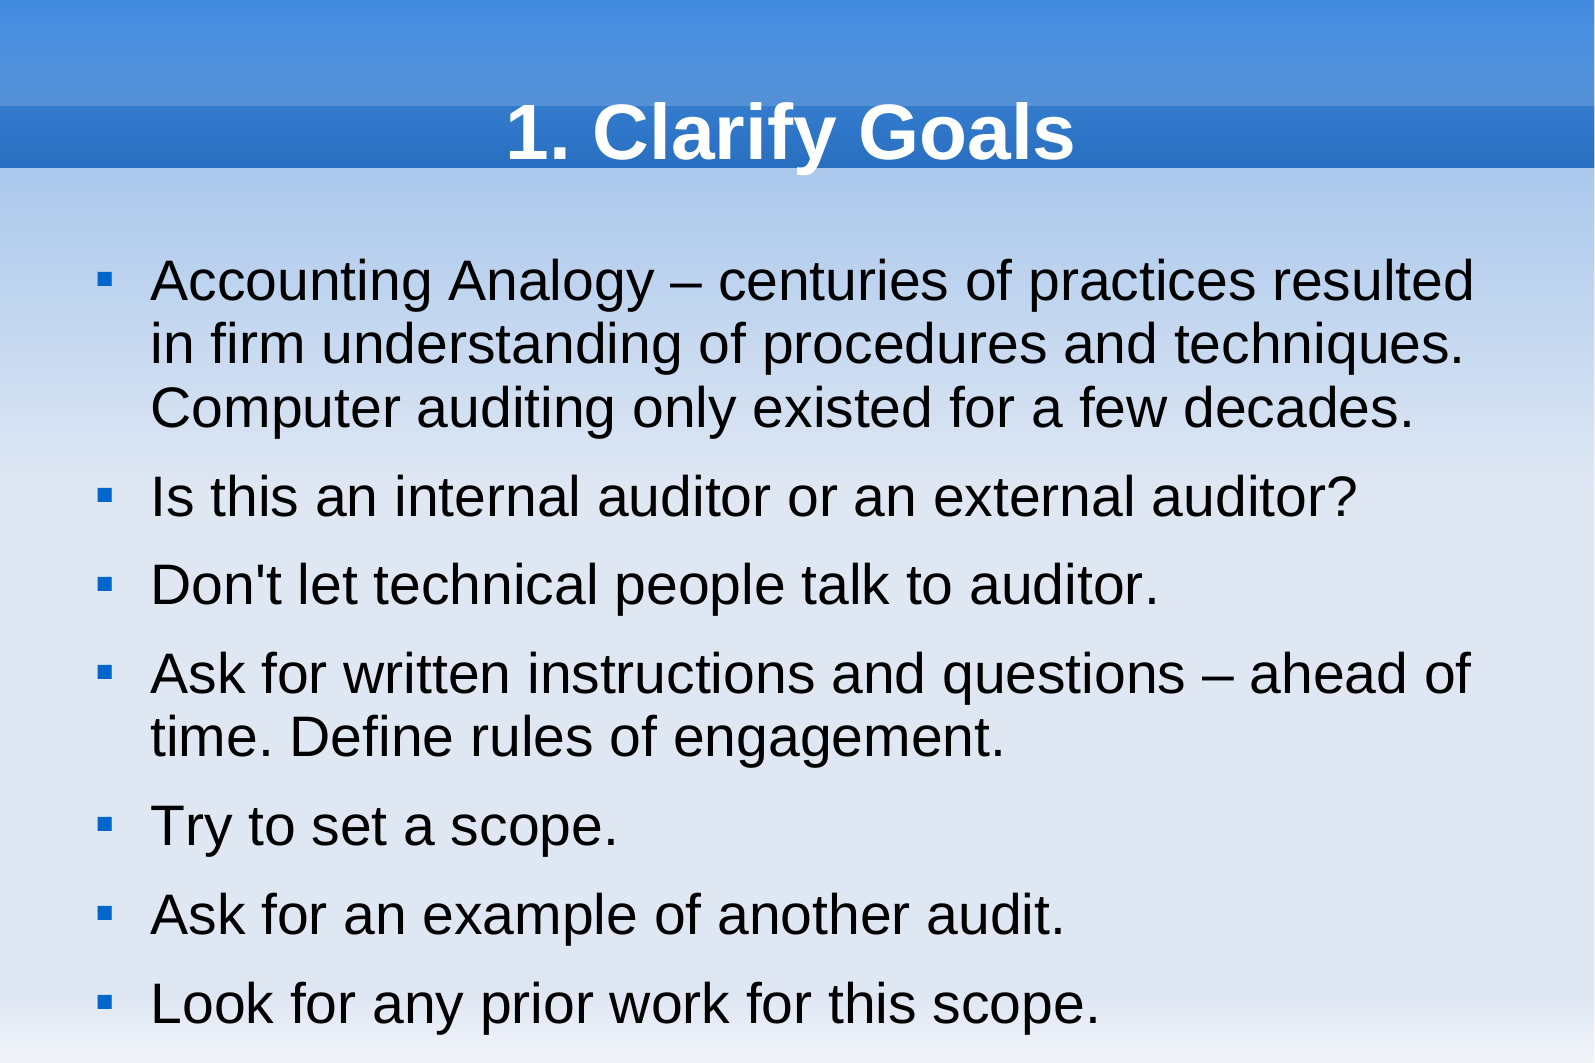

# 1. Clarify Goals
Accounting Analogy – centuries of practices resulted in firm understanding of procedures and techniques. Computer auditing only existed for a few decades.
Is this an internal auditor or an external auditor?
Don't let technical people talk to auditor.
Ask for written instructions and questions – ahead of time. Define rules of engagement.
Try to set a scope.
Ask for an example of another audit.
Look for any prior work for this scope.